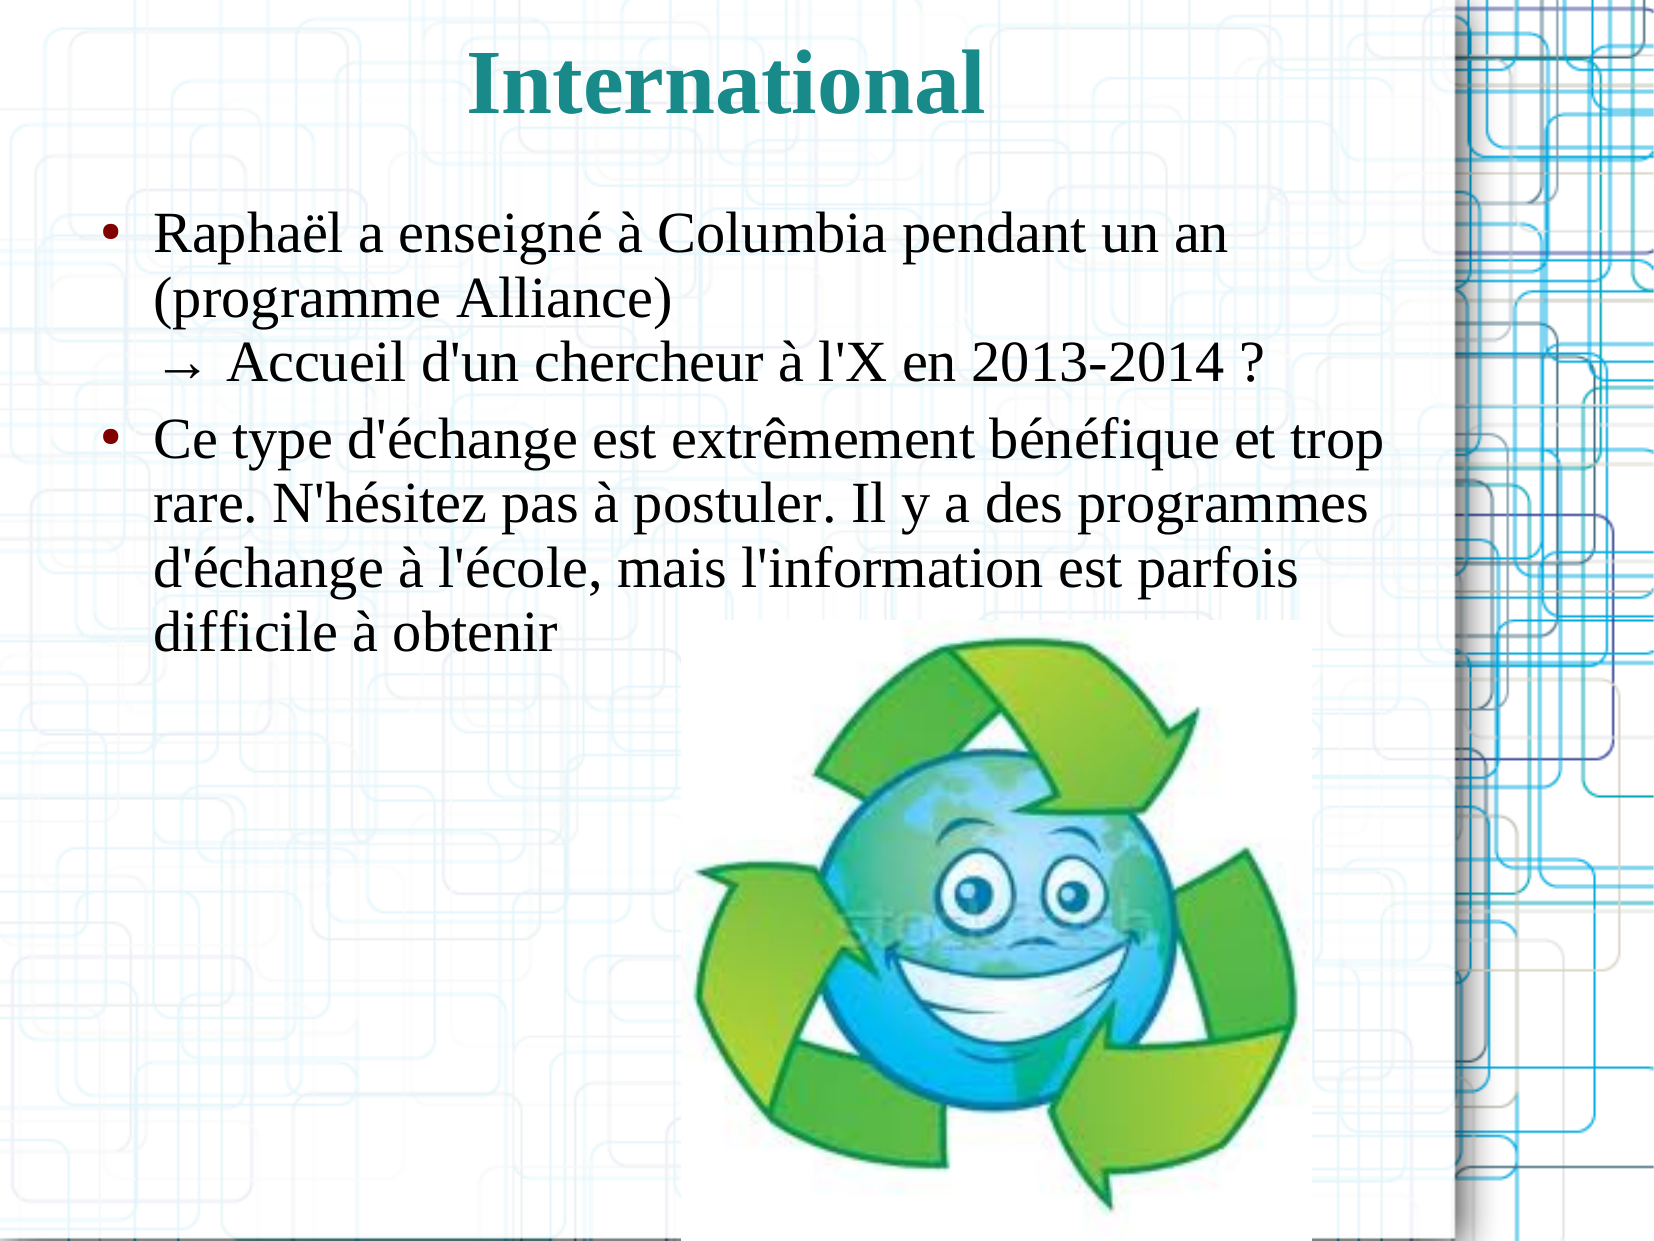

# International
Raphaël a enseigné à Columbia pendant un an (programme Alliance)
→ Accueil d'un chercheur à l'X en 2013-2014 ?
Ce type d'échange est extrêmement bénéfique et trop rare. N'hésitez pas à postuler. Il y a des programmes d'échange à l'école, mais l'information est parfois difficile à obtenir